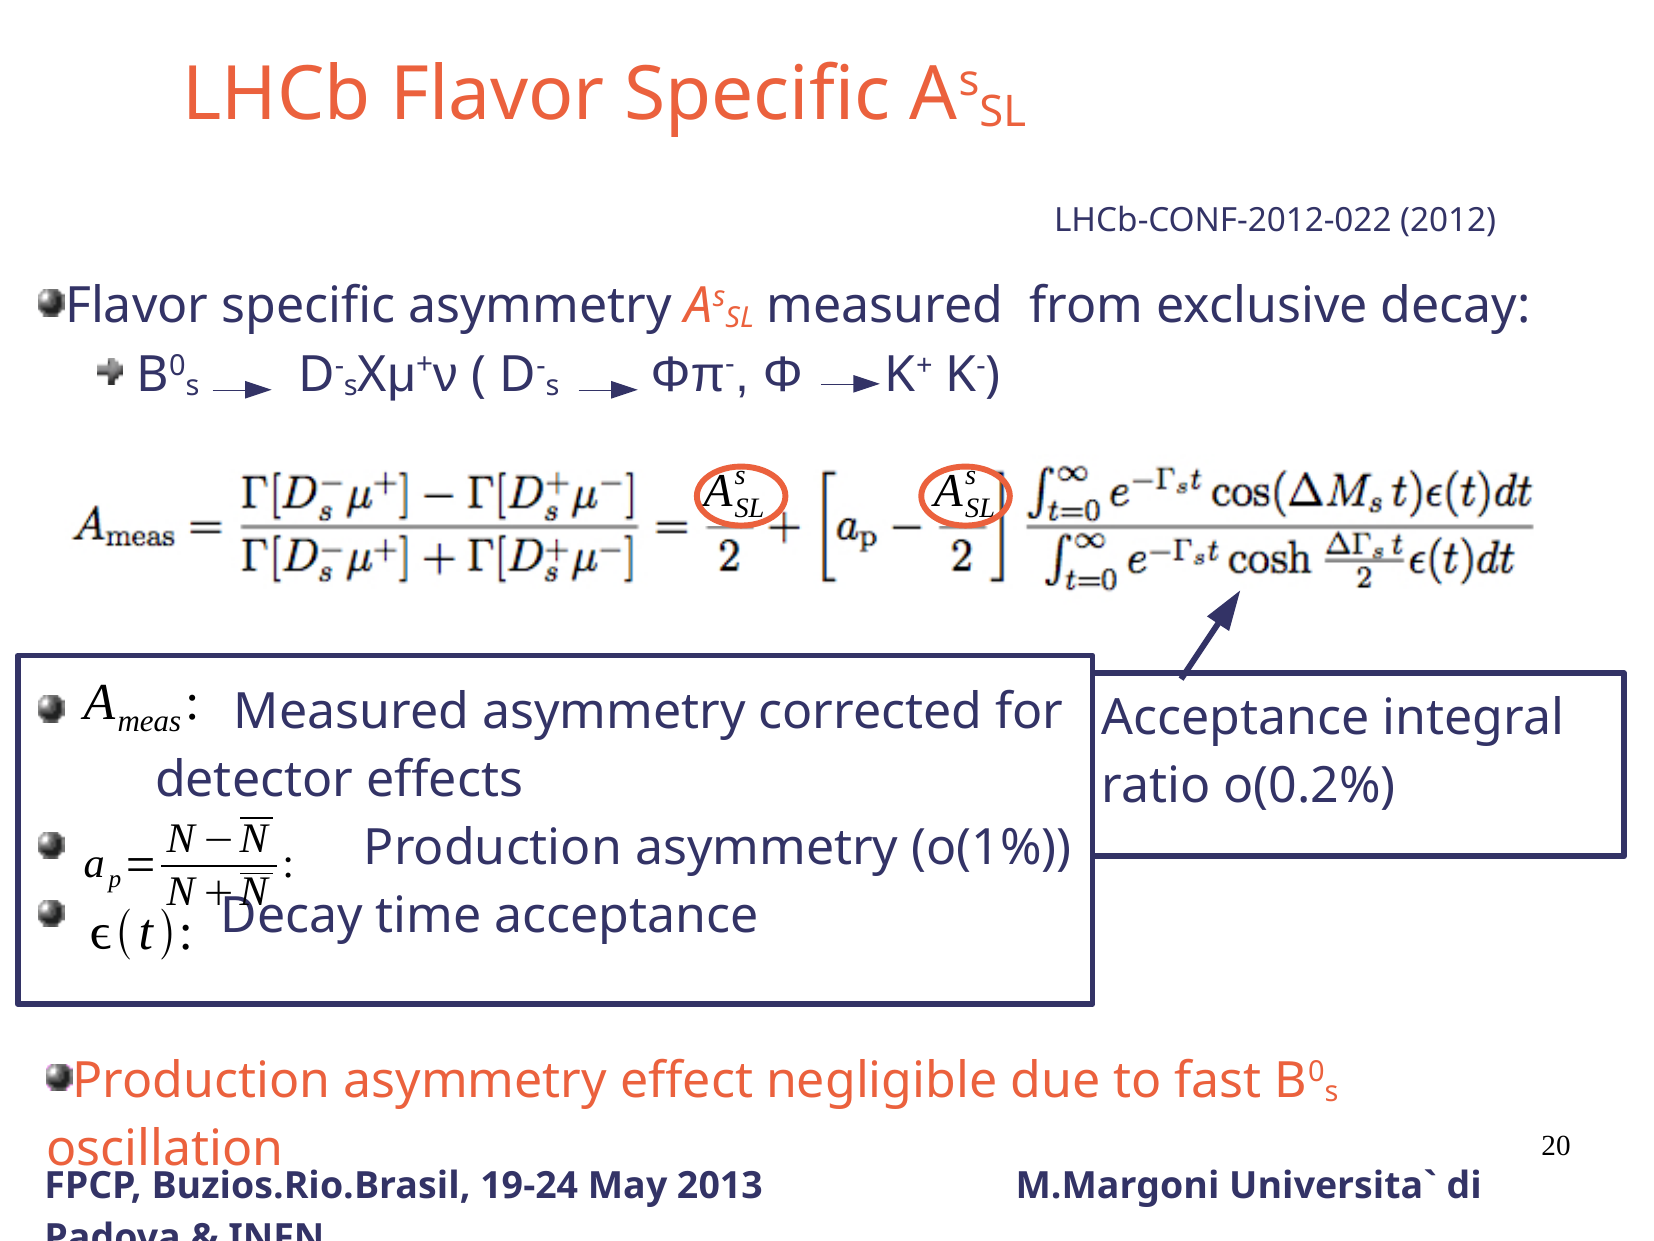

LHCb Flavor Specific AsSL
LHCb-CONF-2012-022 (2012)
Flavor specific asymmetry AsSL measured from exclusive decay:
 B0s D-sXμ+ν ( D-s Φπ-, Φ K+ K-)
 Measured asymmetry corrected for detector effects
 Production asymmetry (o(1%))
 Decay time acceptance
Acceptance integral ratio o(0.2%)
Production asymmetry effect negligible due to fast B0s oscillation
20
FPCP, Buzios.Rio.Brasil, 19-24 May 2013 M.Margoni Universita` di Padova & INFN